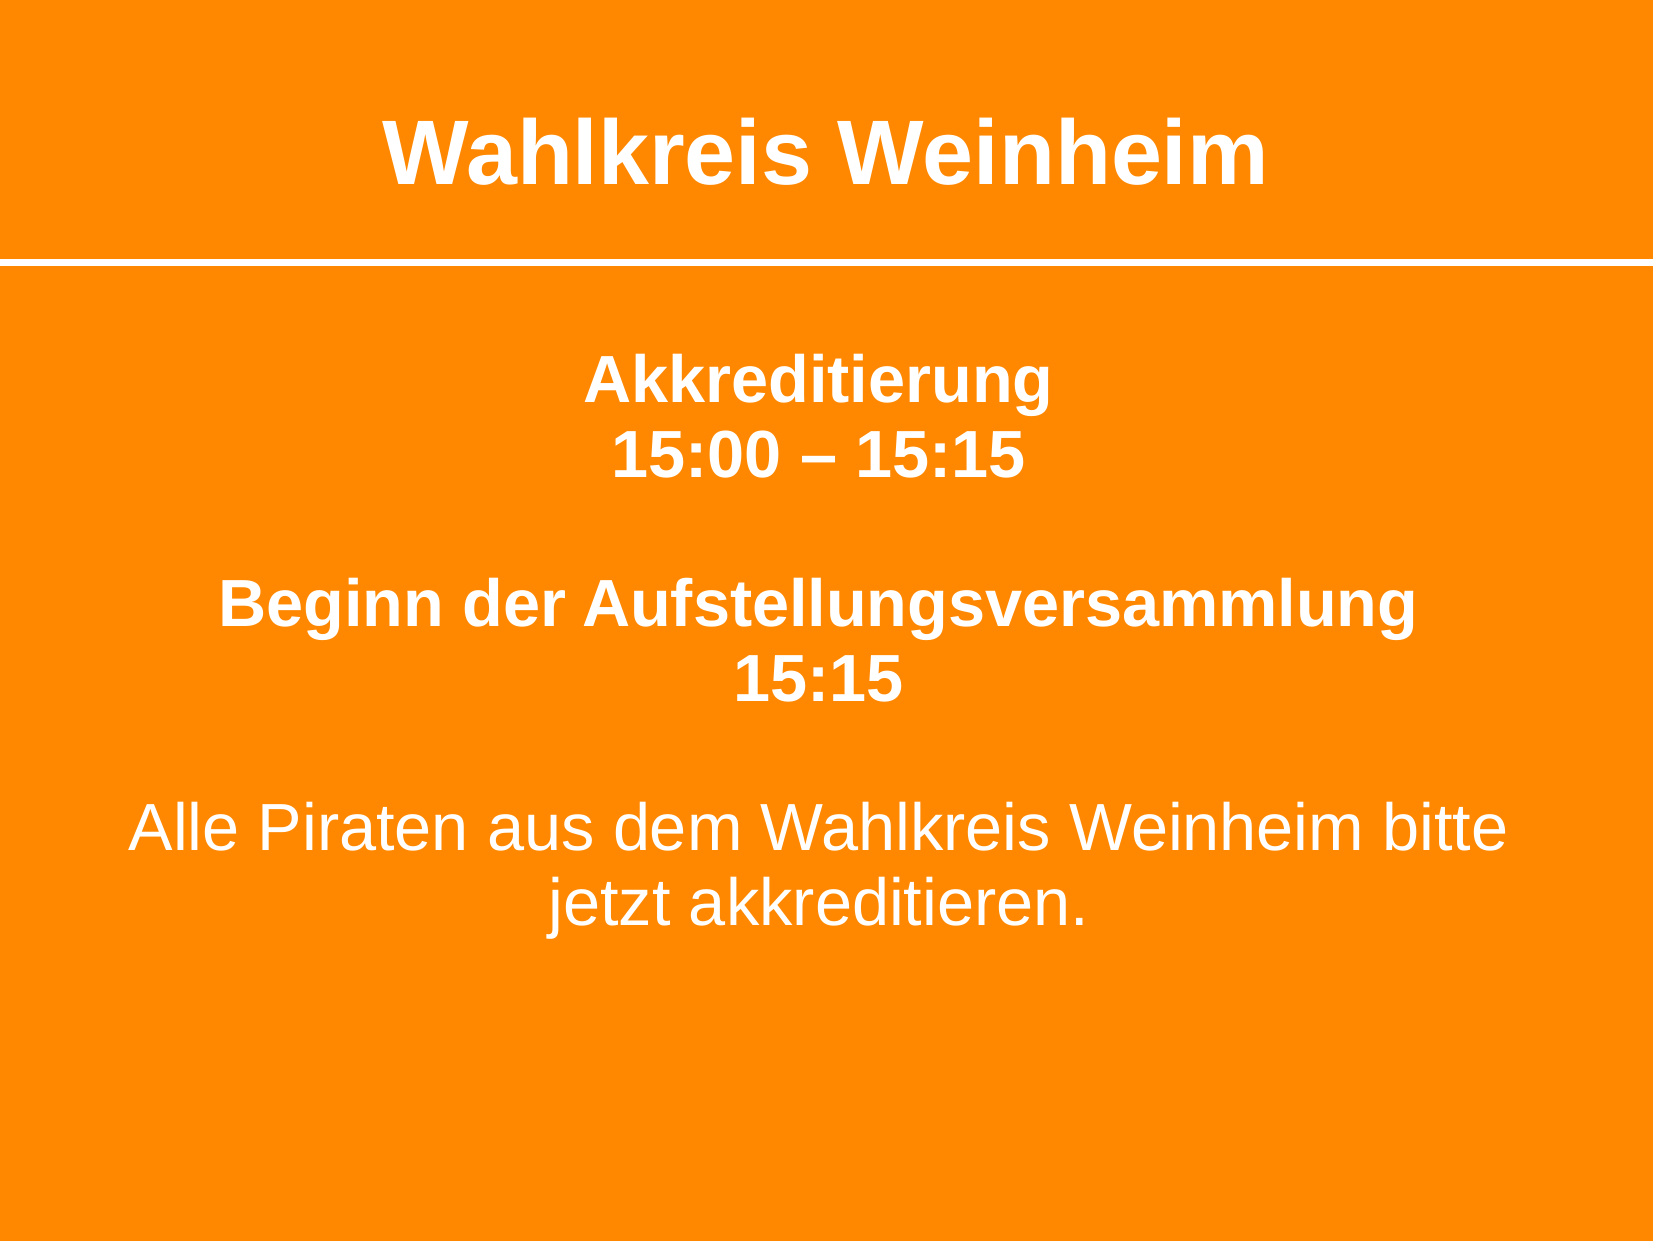

# Wahlkreis Weinheim
Akkreditierung
15:00 – 15:15
Beginn der Aufstellungsversammlung
15:15
Alle Piraten aus dem Wahlkreis Weinheim bitte jetzt akkreditieren.